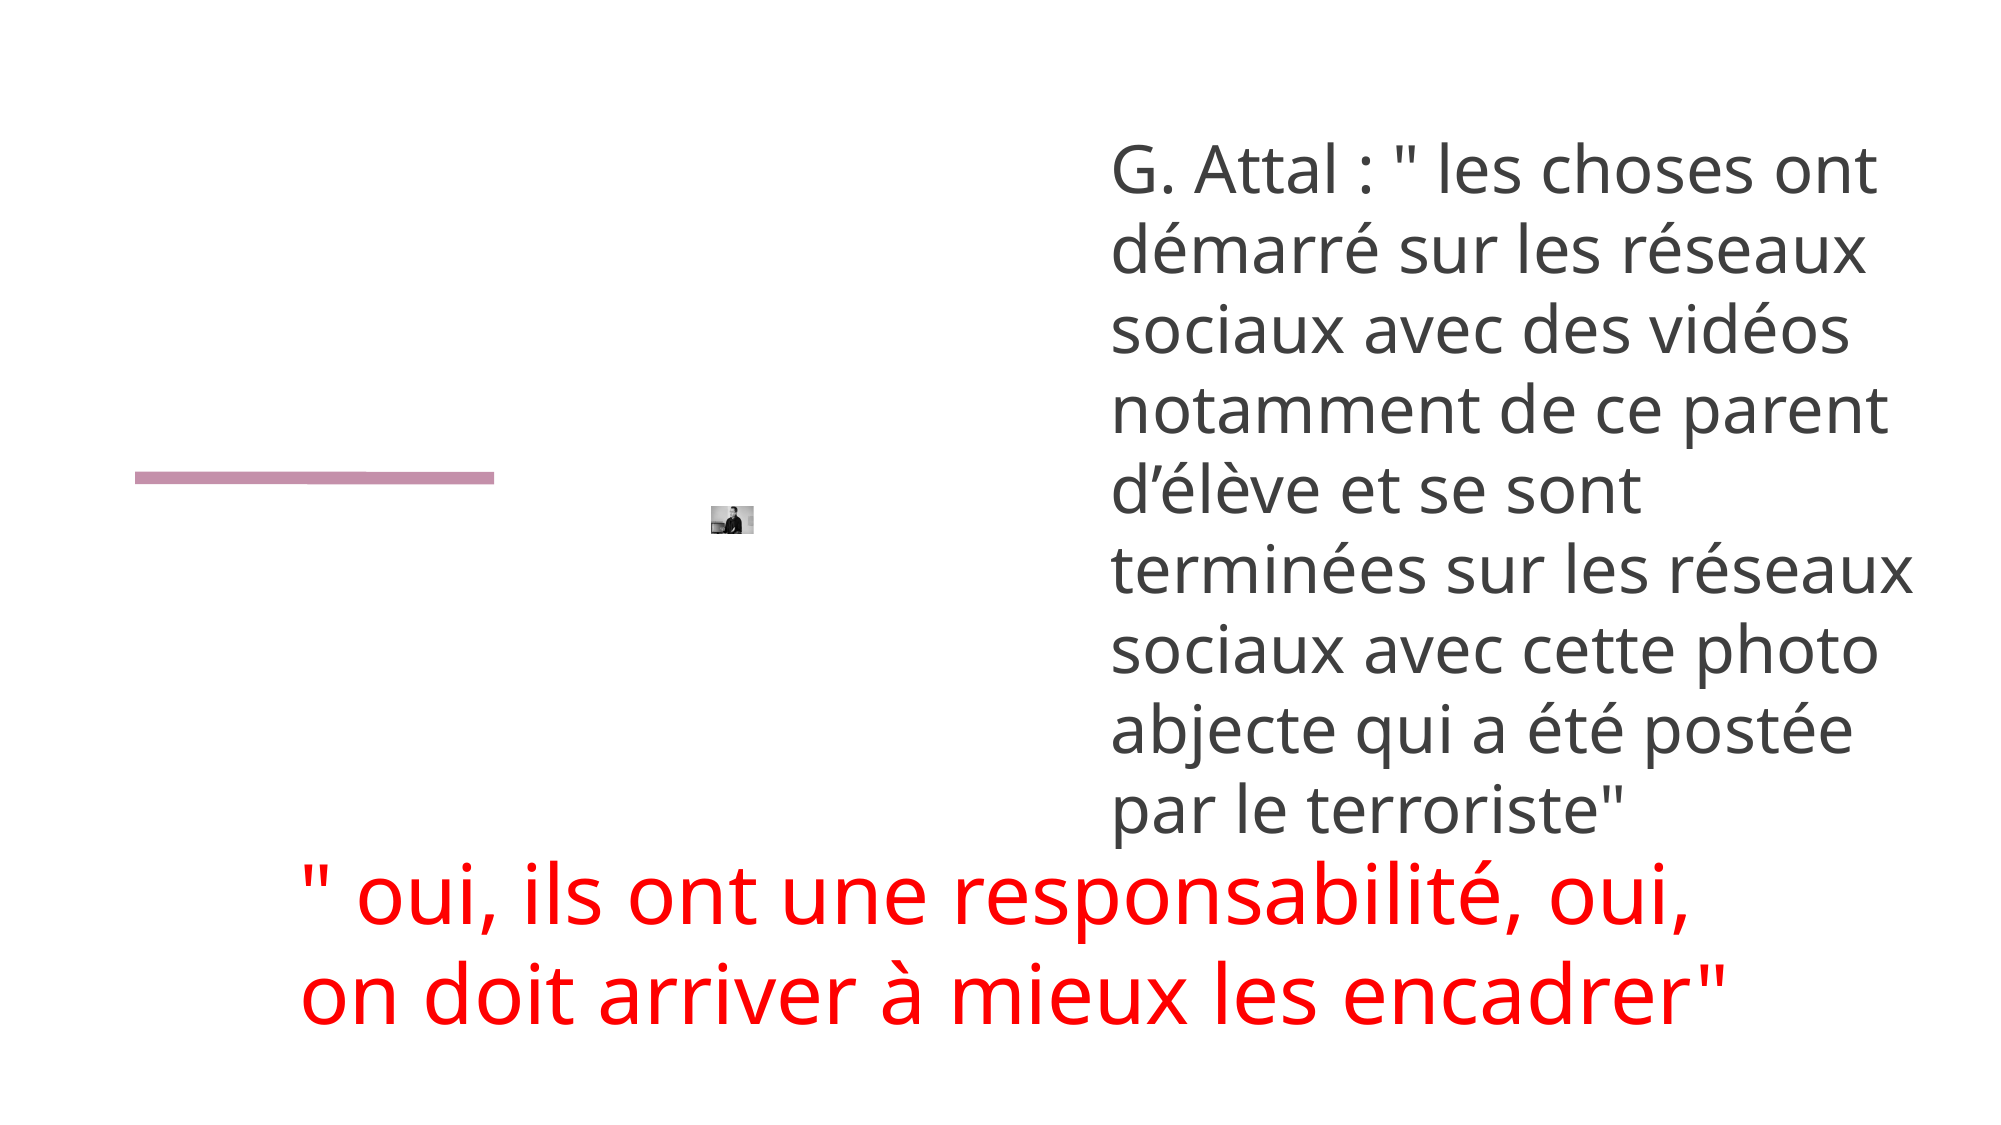

G. Attal : " les choses ont démarré sur les réseaux sociaux avec des vidéos notamment de ce parent d’élève et se sont terminées sur les réseaux sociaux avec cette photo abjecte qui a été postée par le terroriste"
" oui, ils ont une responsabilité, oui, on doit arriver à mieux les encadrer"
Cette photo de Auteur inconnu est fournie sous licence CC BY-SA-NC.